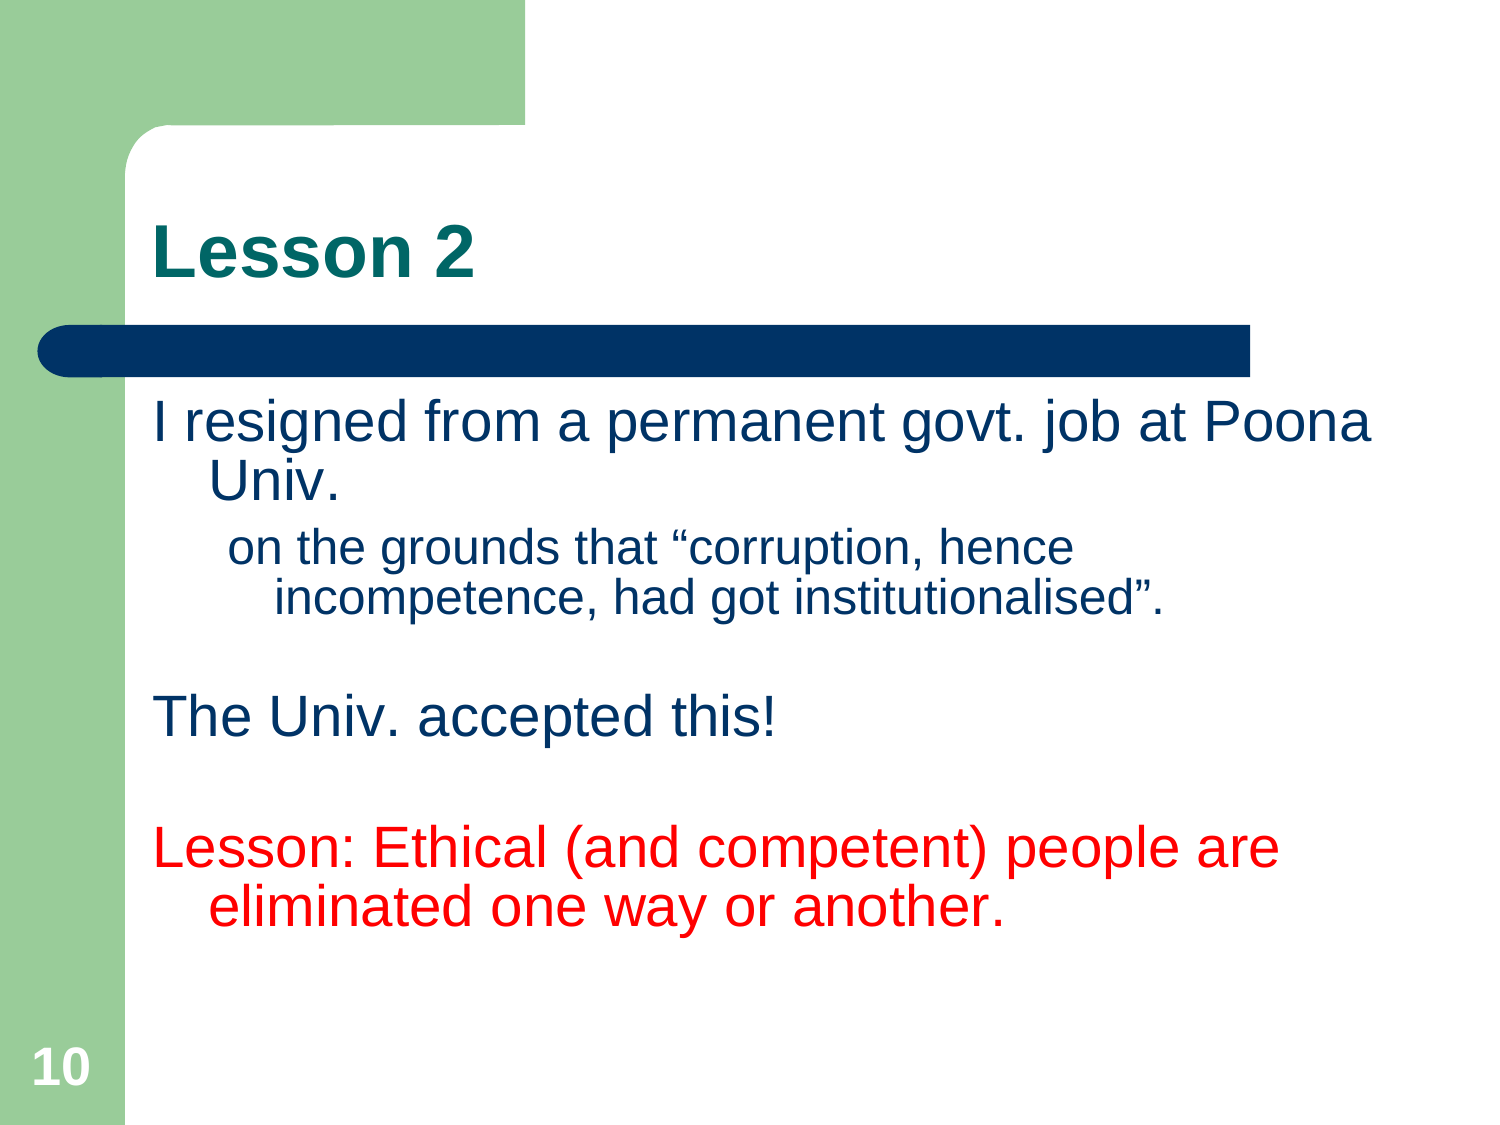

# Lesson 2
I resigned from a permanent govt. job at Poona Univ.
on the grounds that “corruption, hence incompetence, had got institutionalised”.
The Univ. accepted this!
Lesson: Ethical (and competent) people are eliminated one way or another.
10